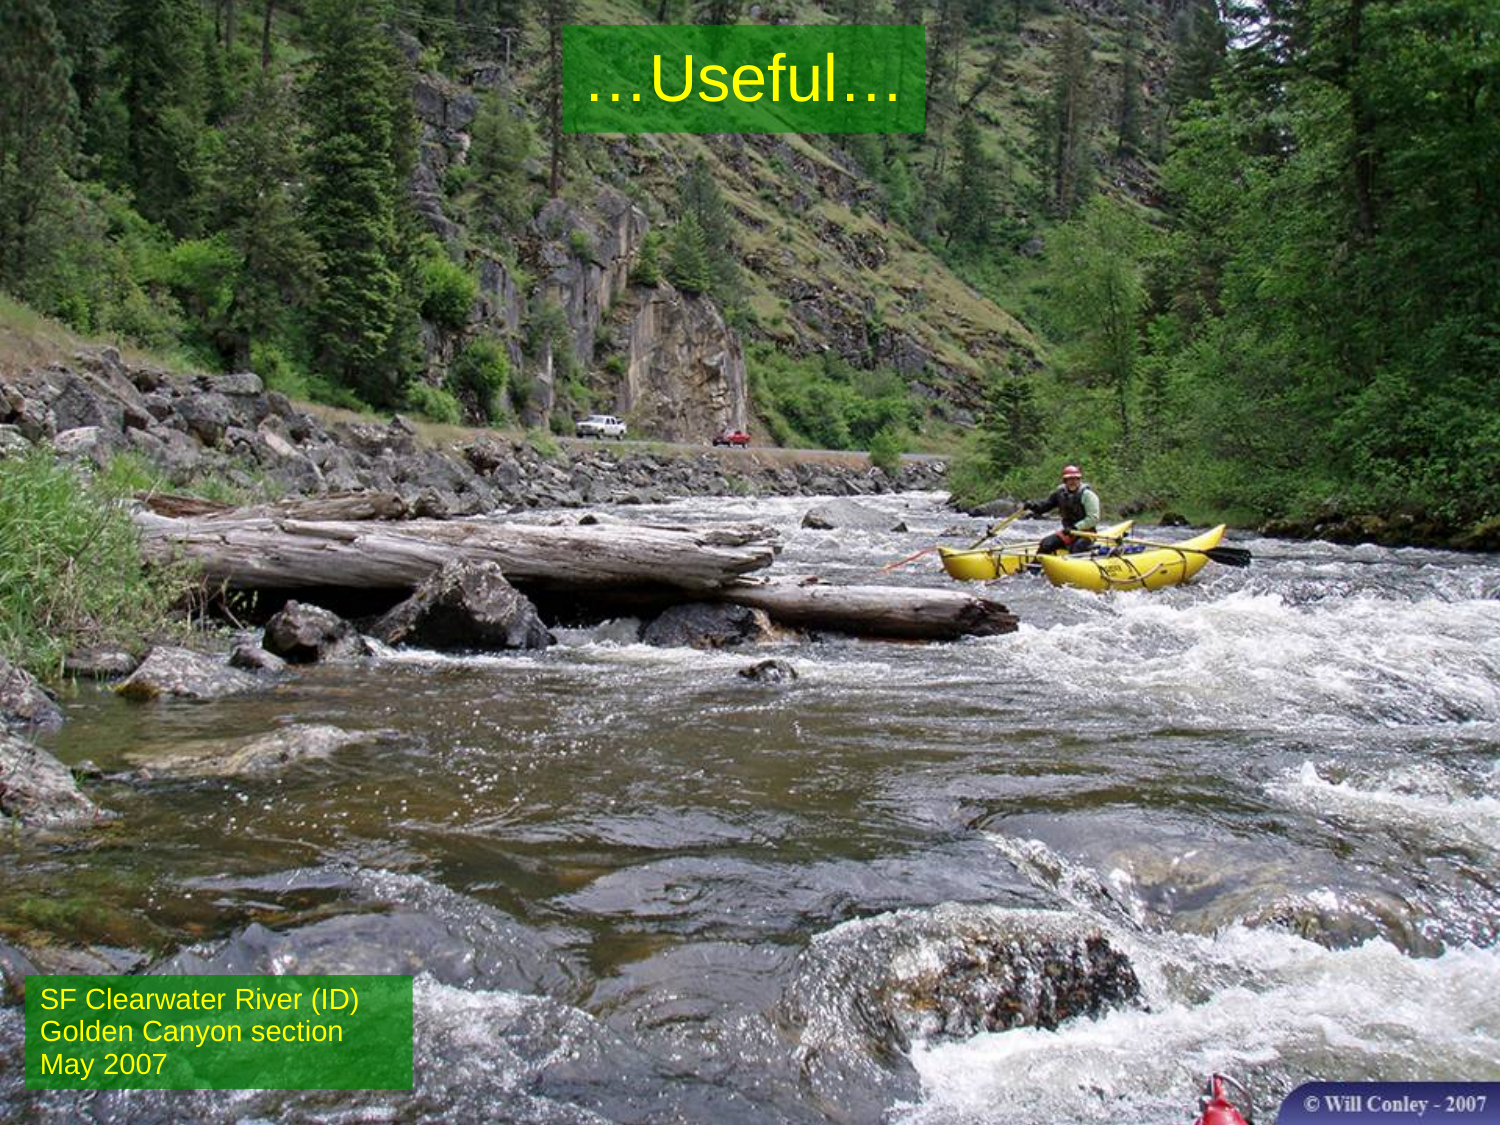

…Useful…
SF Clearwater River (ID)
Golden Canyon section
May 2007